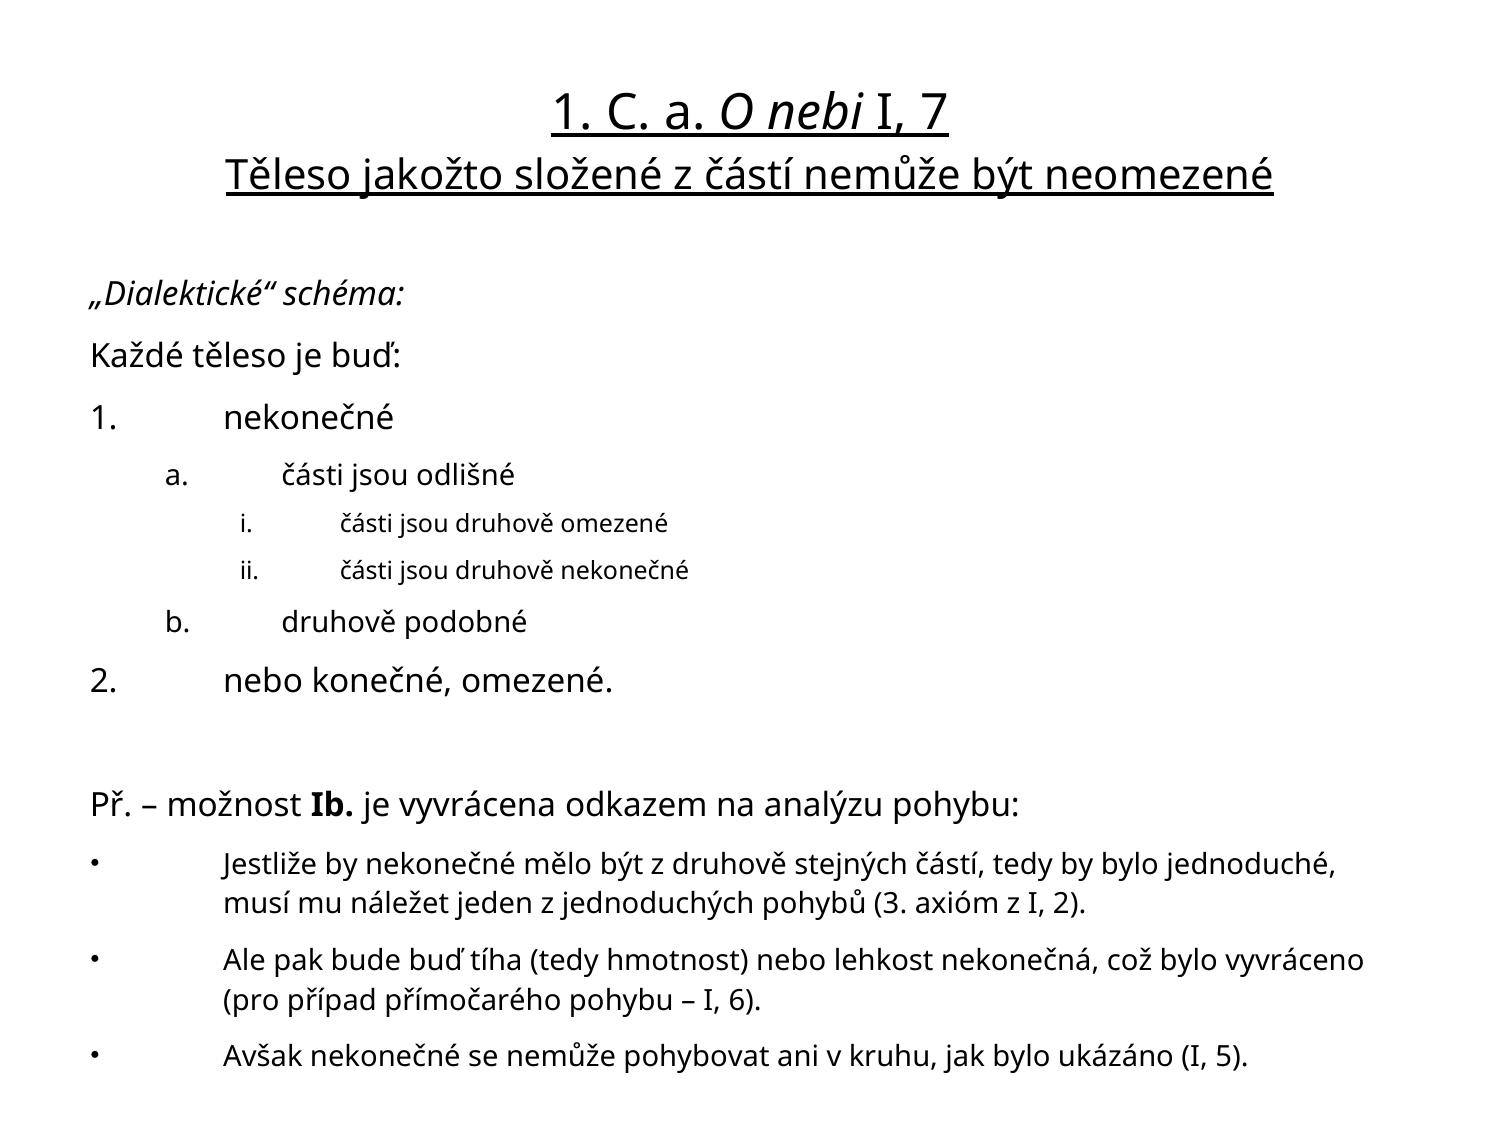

# 1. C. a. O nebi I, 7 Těleso jakožto složené z částí nemůže být neomezené
„Dialektické“ schéma:
Každé těleso je buď:
nekonečné
části jsou odlišné
části jsou druhově omezené
části jsou druhově nekonečné
druhově podobné
nebo konečné, omezené.
Př. – možnost Ib. je vyvrácena odkazem na analýzu pohybu:
Jestliže by nekonečné mělo být z druhově stejných částí, tedy by bylo jednoduché, musí mu náležet jeden z jednoduchých pohybů (3. axióm z I, 2).
Ale pak bude buď tíha (tedy hmotnost) nebo lehkost nekonečná, což bylo vyvráceno (pro případ přímočarého pohybu – I, 6).
Avšak nekonečné se nemůže pohybovat ani v kruhu, jak bylo ukázáno (I, 5).